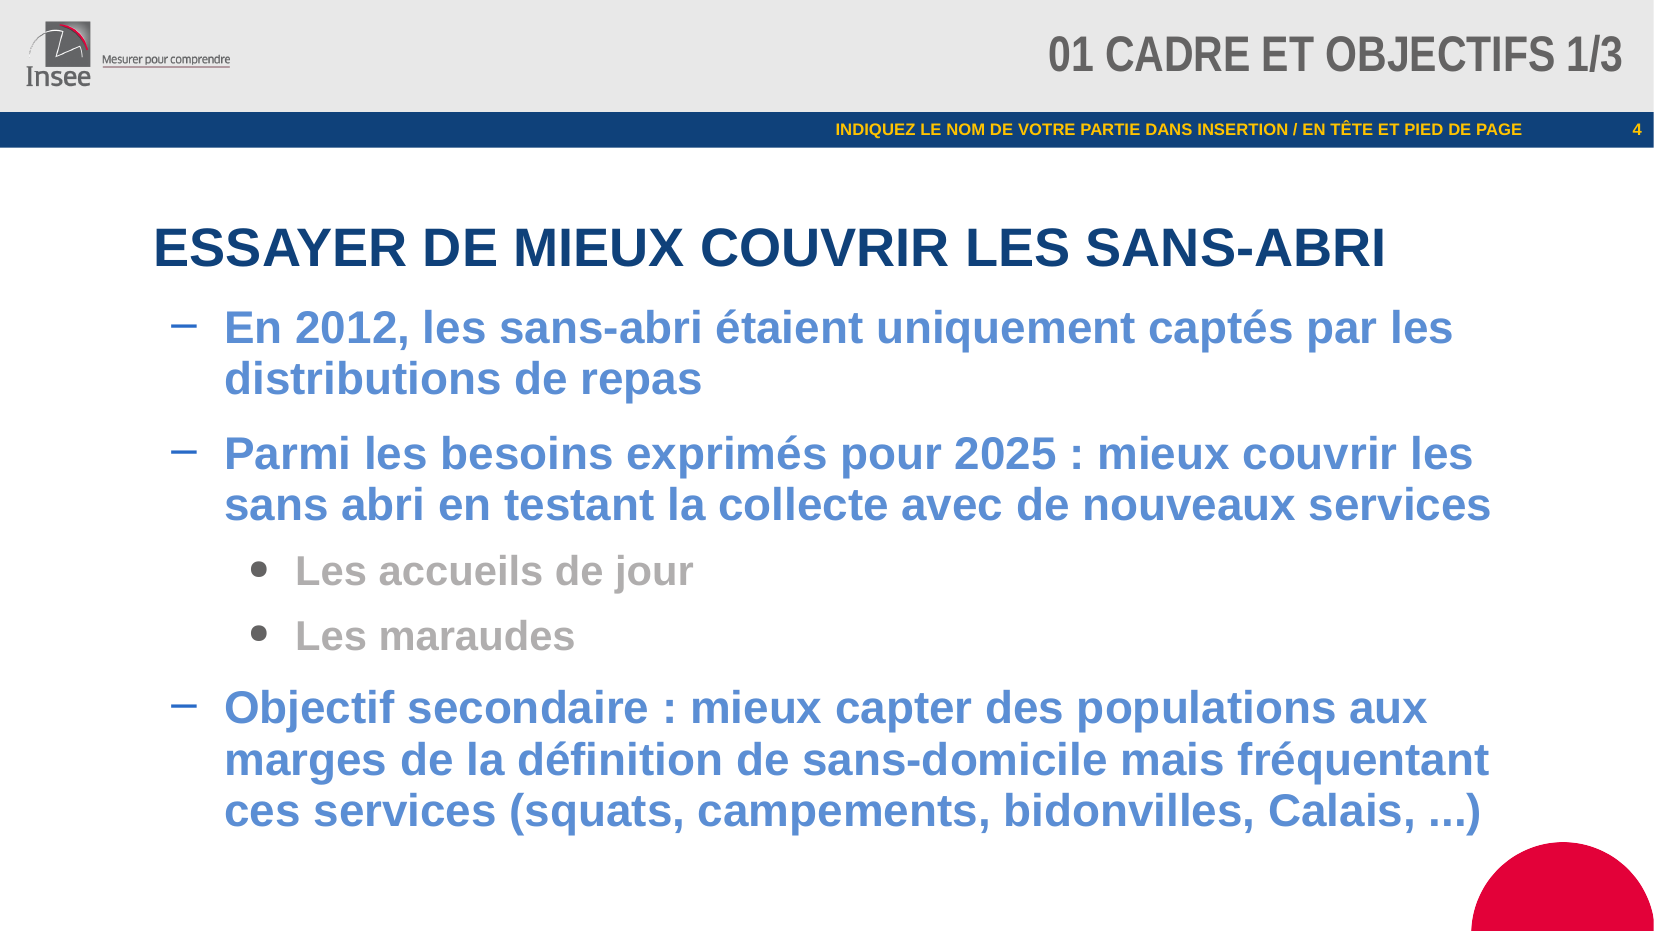

# 01 cadre et objectifs 1/3
Indiquez le nom de votre partie dans Insertion / En tête et pied de page
4
essayer de mieux couvrir les sans-abri
En 2012, les sans-abri étaient uniquement captés par les distributions de repas
Parmi les besoins exprimés pour 2025 : mieux couvrir les sans abri en testant la collecte avec de nouveaux services
Les accueils de jour
Les maraudes
Objectif secondaire : mieux capter des populations aux marges de la définition de sans-domicile mais fréquentant ces services (squats, campements, bidonvilles, Calais, ...)